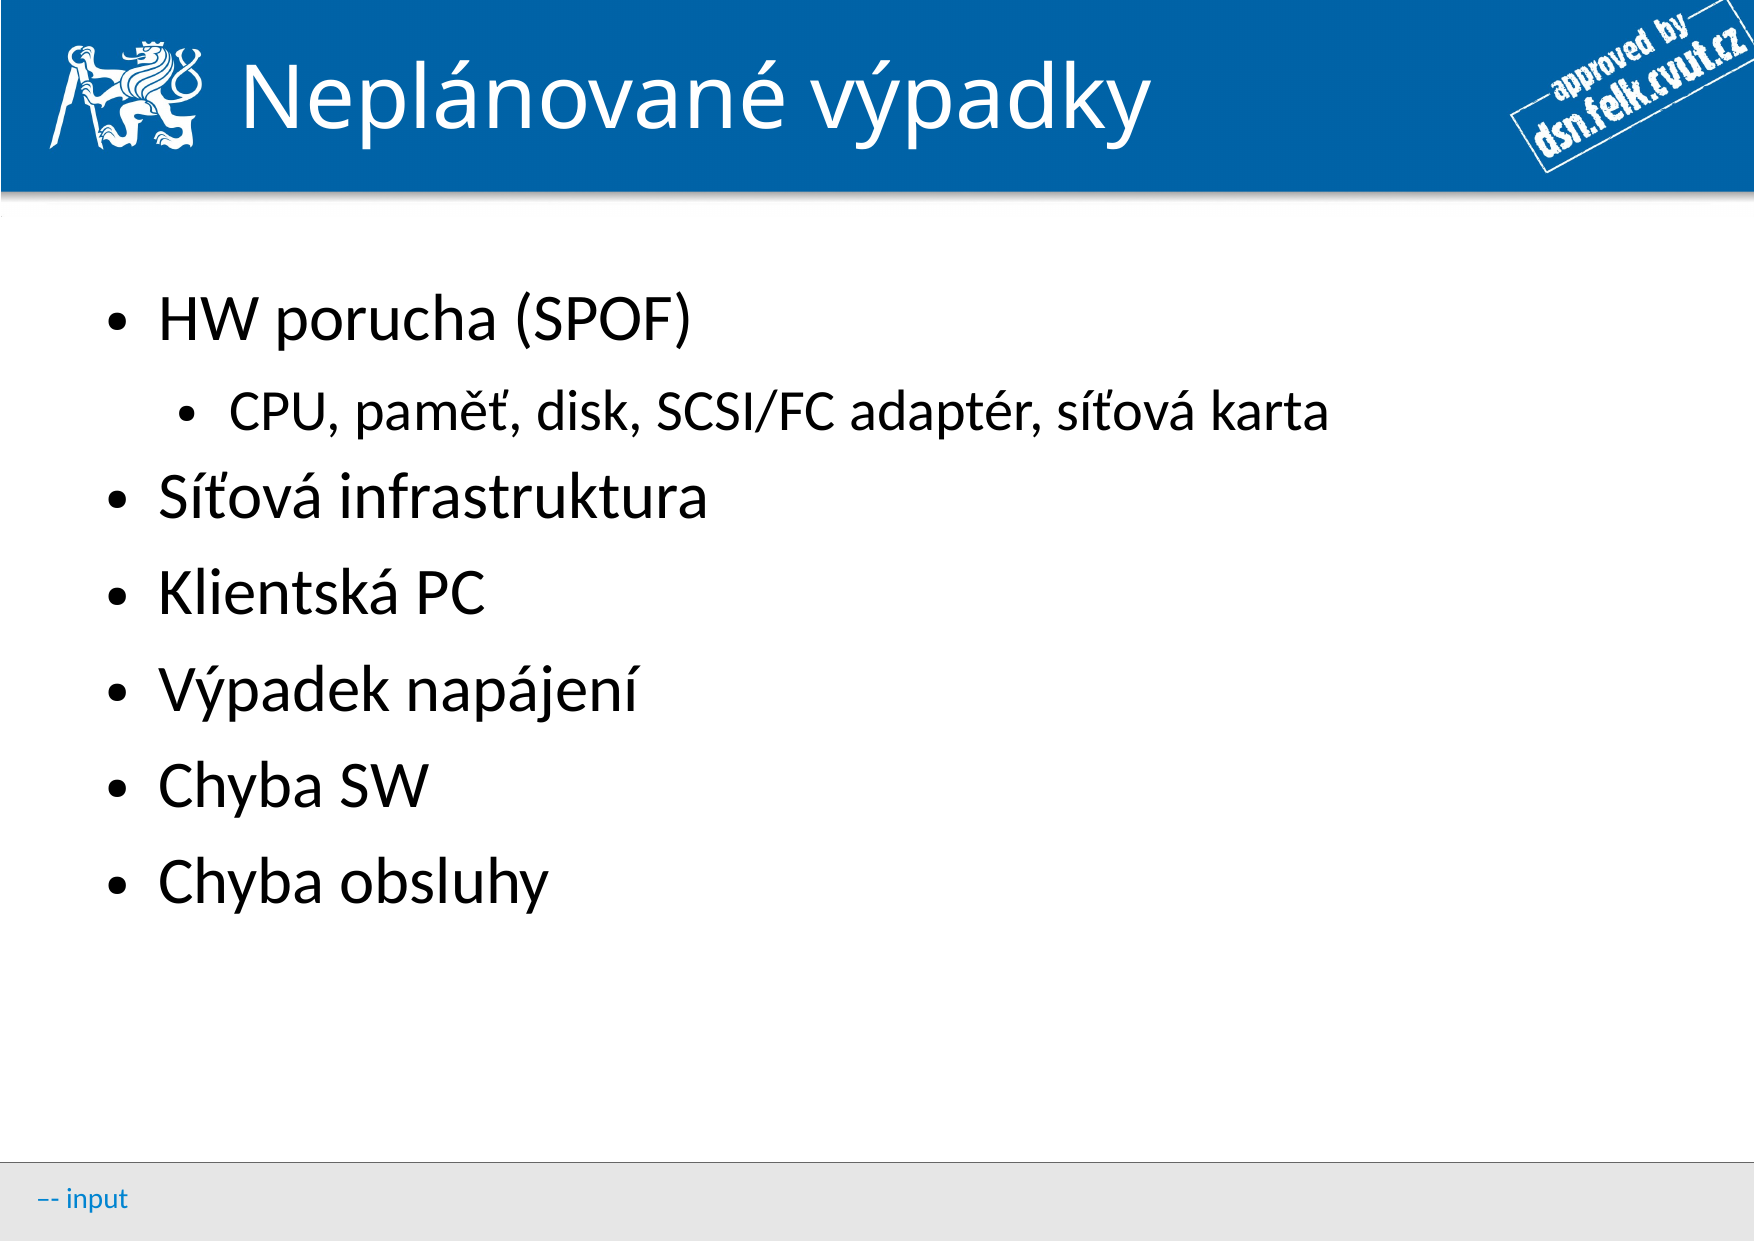

# Neplánované výpadky
HW porucha (SPOF)
CPU, paměť, disk, SCSI/FC adaptér, síťová karta
Síťová infrastruktura
Klientská PC
Výpadek napájení
Chyba SW
Chyba obsluhy